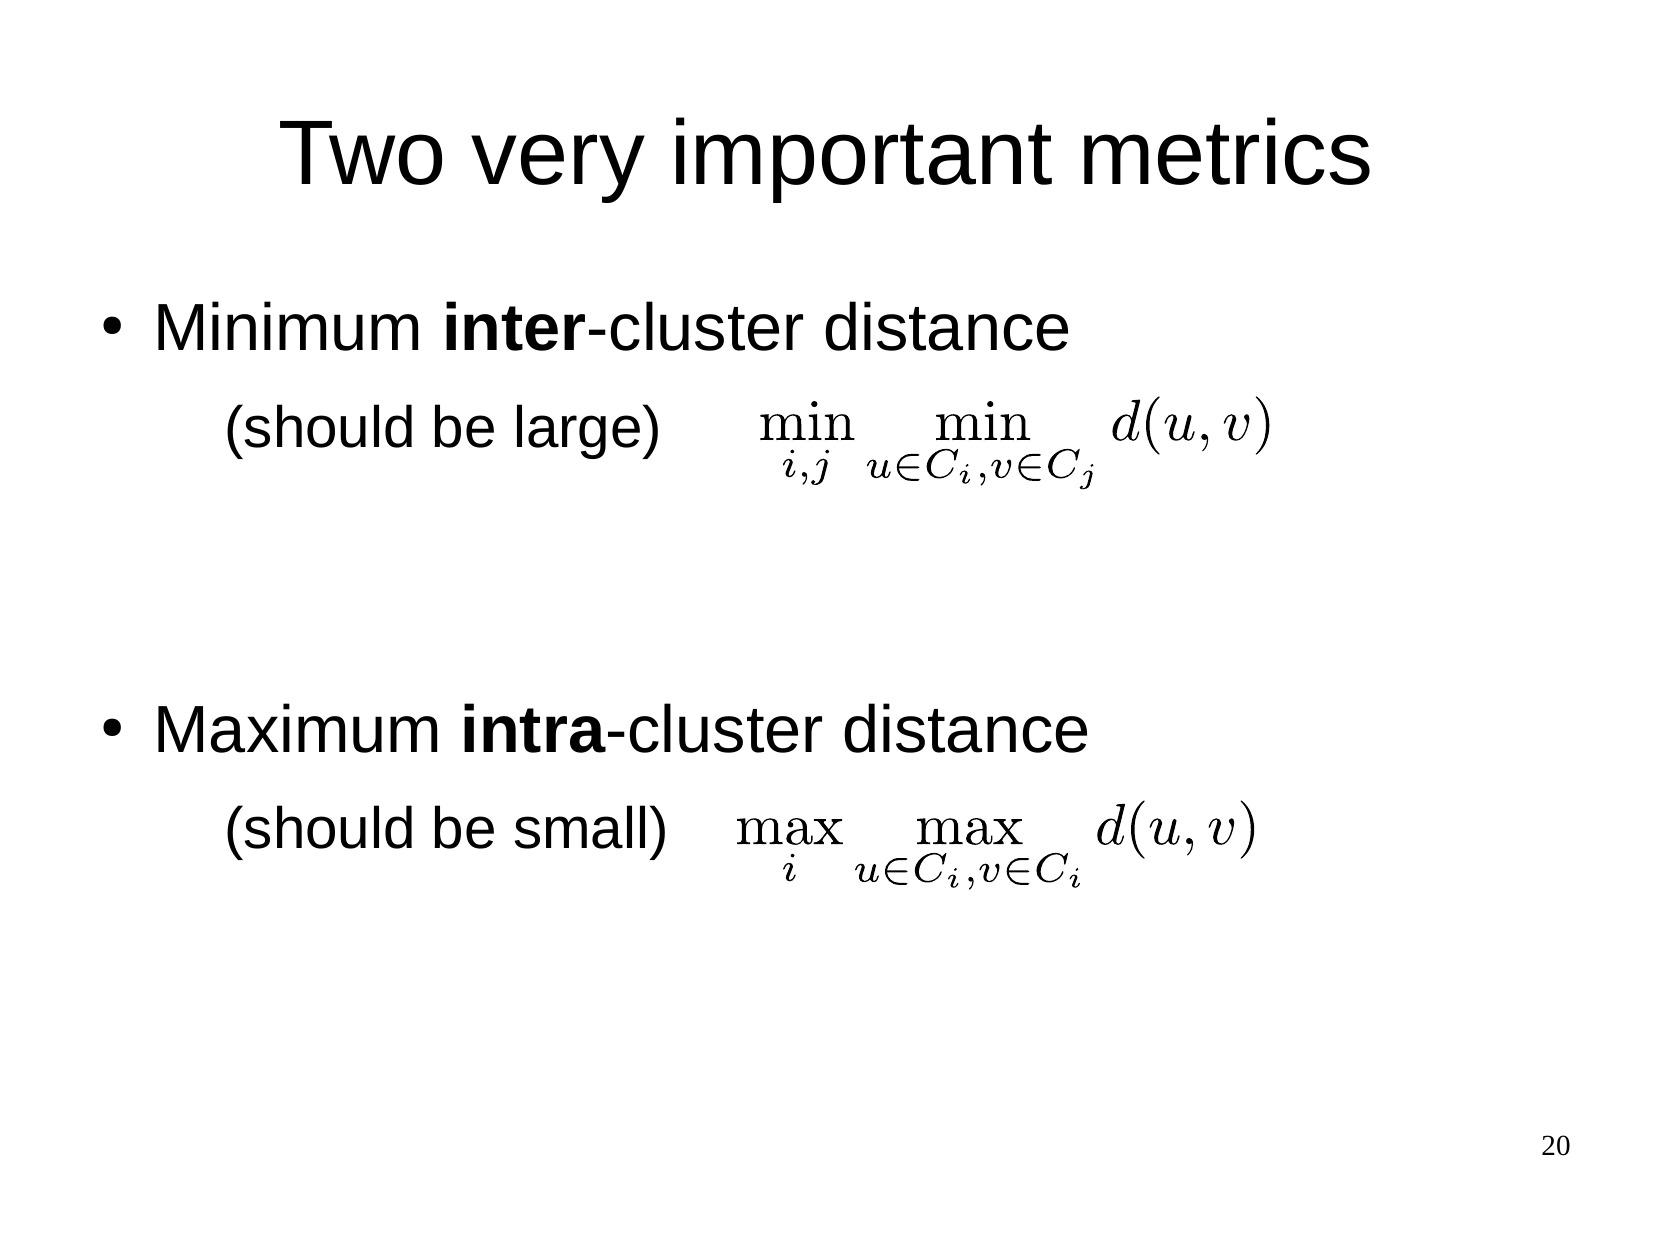

# Two very important metrics
Minimum inter-cluster distance
(should be large)
Maximum intra-cluster distance
(should be small)
20